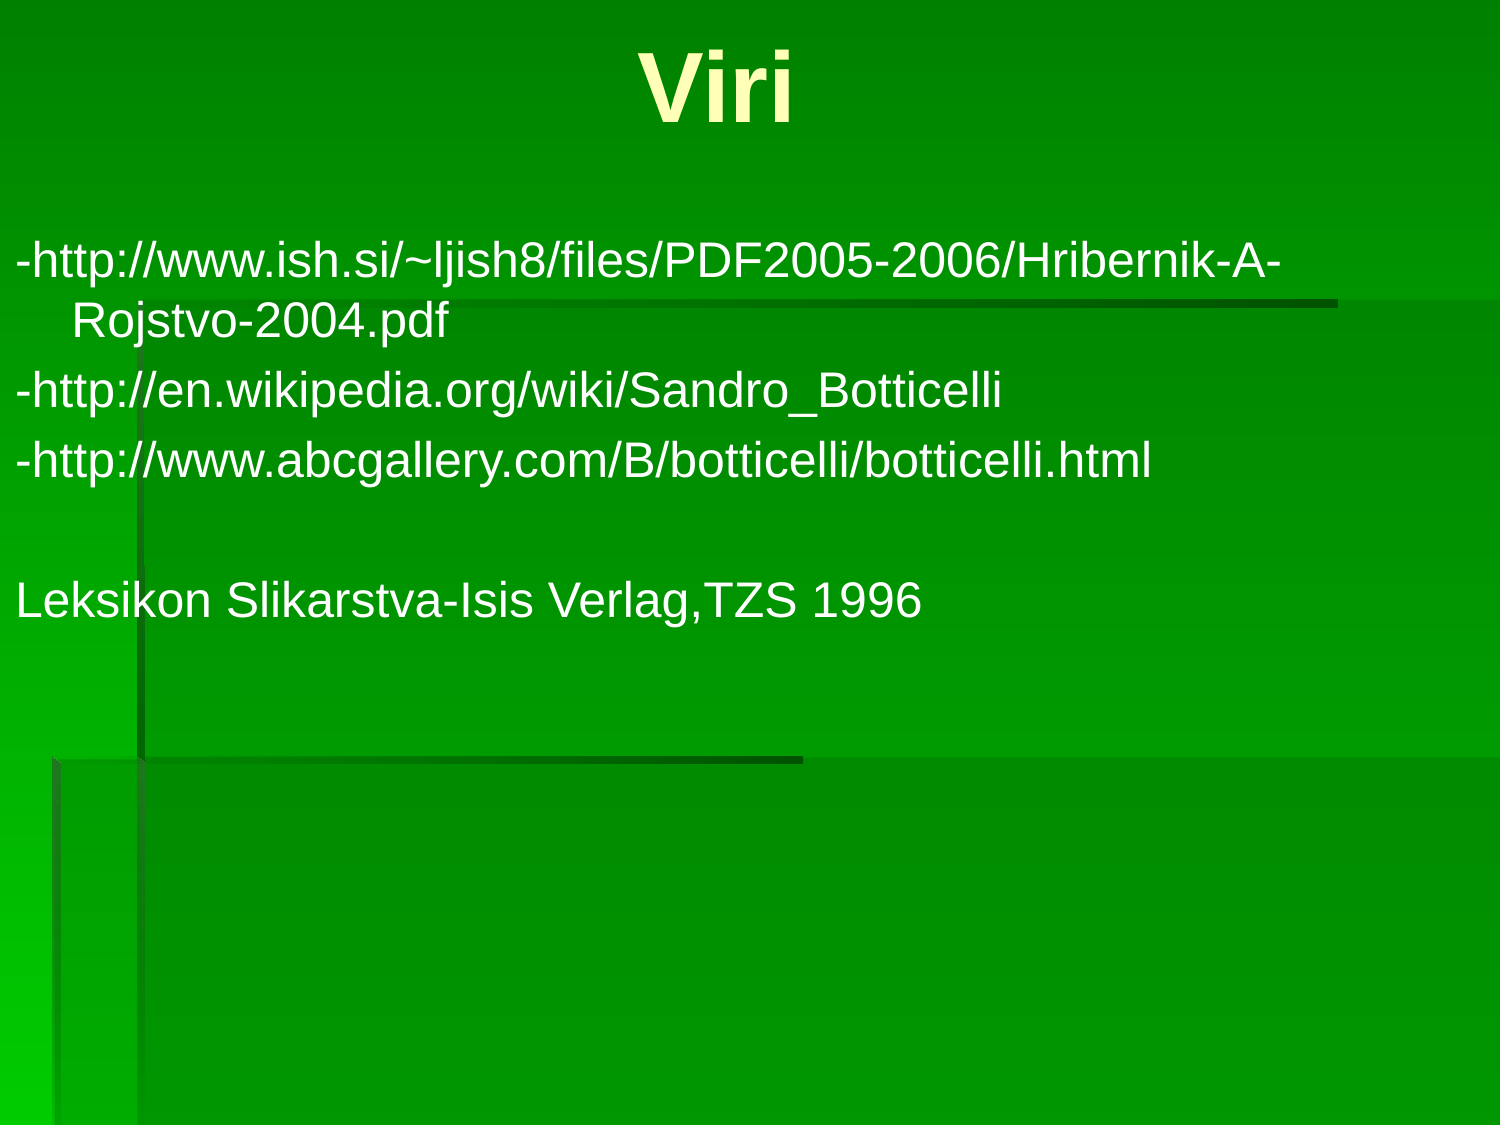

# Viri
-http://www.ish.si/~ljish8/files/PDF2005-2006/Hribernik-A-Rojstvo-2004.pdf
-http://en.wikipedia.org/wiki/Sandro_Botticelli
-http://www.abcgallery.com/B/botticelli/botticelli.html
Leksikon Slikarstva-Isis Verlag,TZS 1996